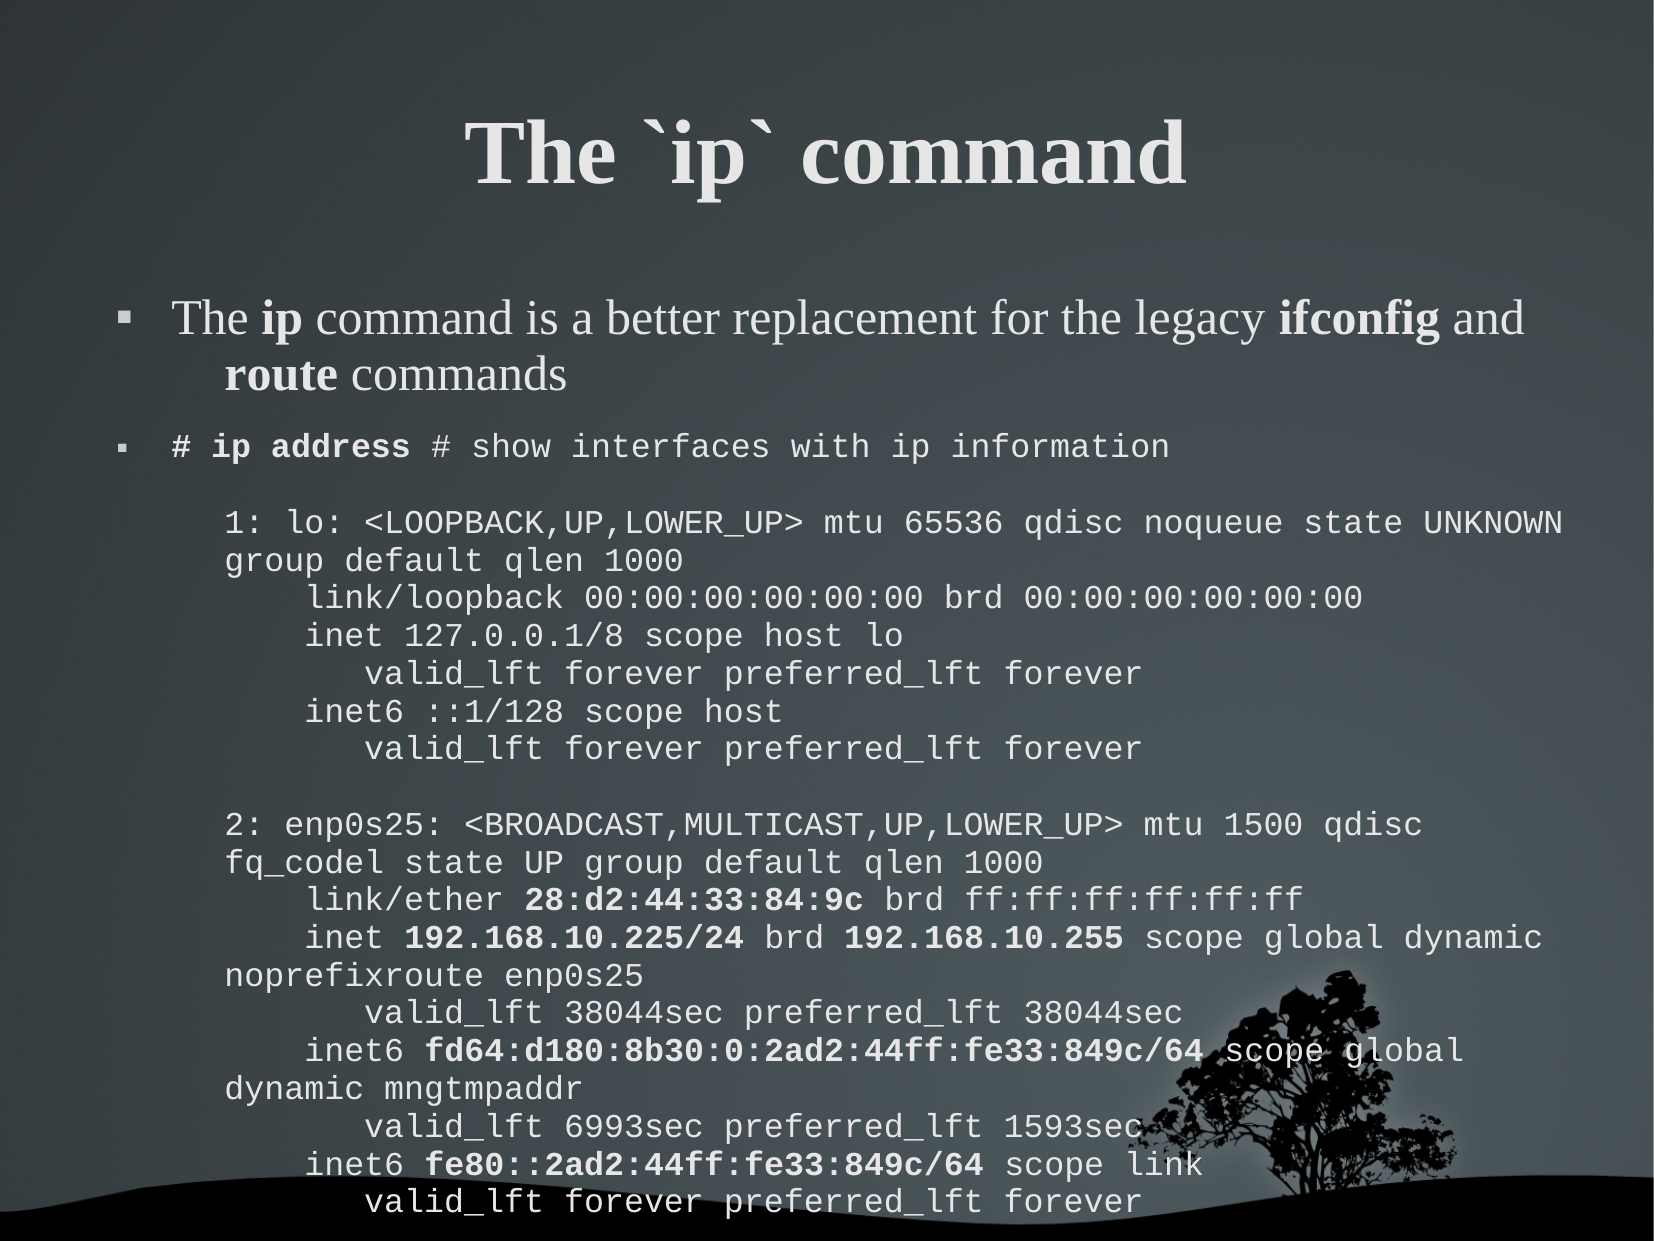

# The `ip` command
The ip command is a better replacement for the legacy ifconfig and route commands
# ip address # show interfaces with ip information 1: lo: <LOOPBACK,UP,LOWER_UP> mtu 65536 qdisc noqueue state UNKNOWN group default qlen 1000 link/loopback 00:00:00:00:00:00 brd 00:00:00:00:00:00 inet 127.0.0.1/8 scope host lo valid_lft forever preferred_lft forever inet6 ::1/128 scope host valid_lft forever preferred_lft forever 2: enp0s25: <BROADCAST,MULTICAST,UP,LOWER_UP> mtu 1500 qdisc fq_codel state UP group default qlen 1000 link/ether 28:d2:44:33:84:9c brd ff:ff:ff:ff:ff:ff inet 192.168.10.225/24 brd 192.168.10.255 scope global dynamic noprefixroute enp0s25 valid_lft 38044sec preferred_lft 38044sec inet6 fd64:d180:8b30:0:2ad2:44ff:fe33:849c/64 scope global dynamic mngtmpaddr valid_lft 6993sec preferred_lft 1593sec inet6 fe80::2ad2:44ff:fe33:849c/64 scope link valid_lft forever preferred_lft forever